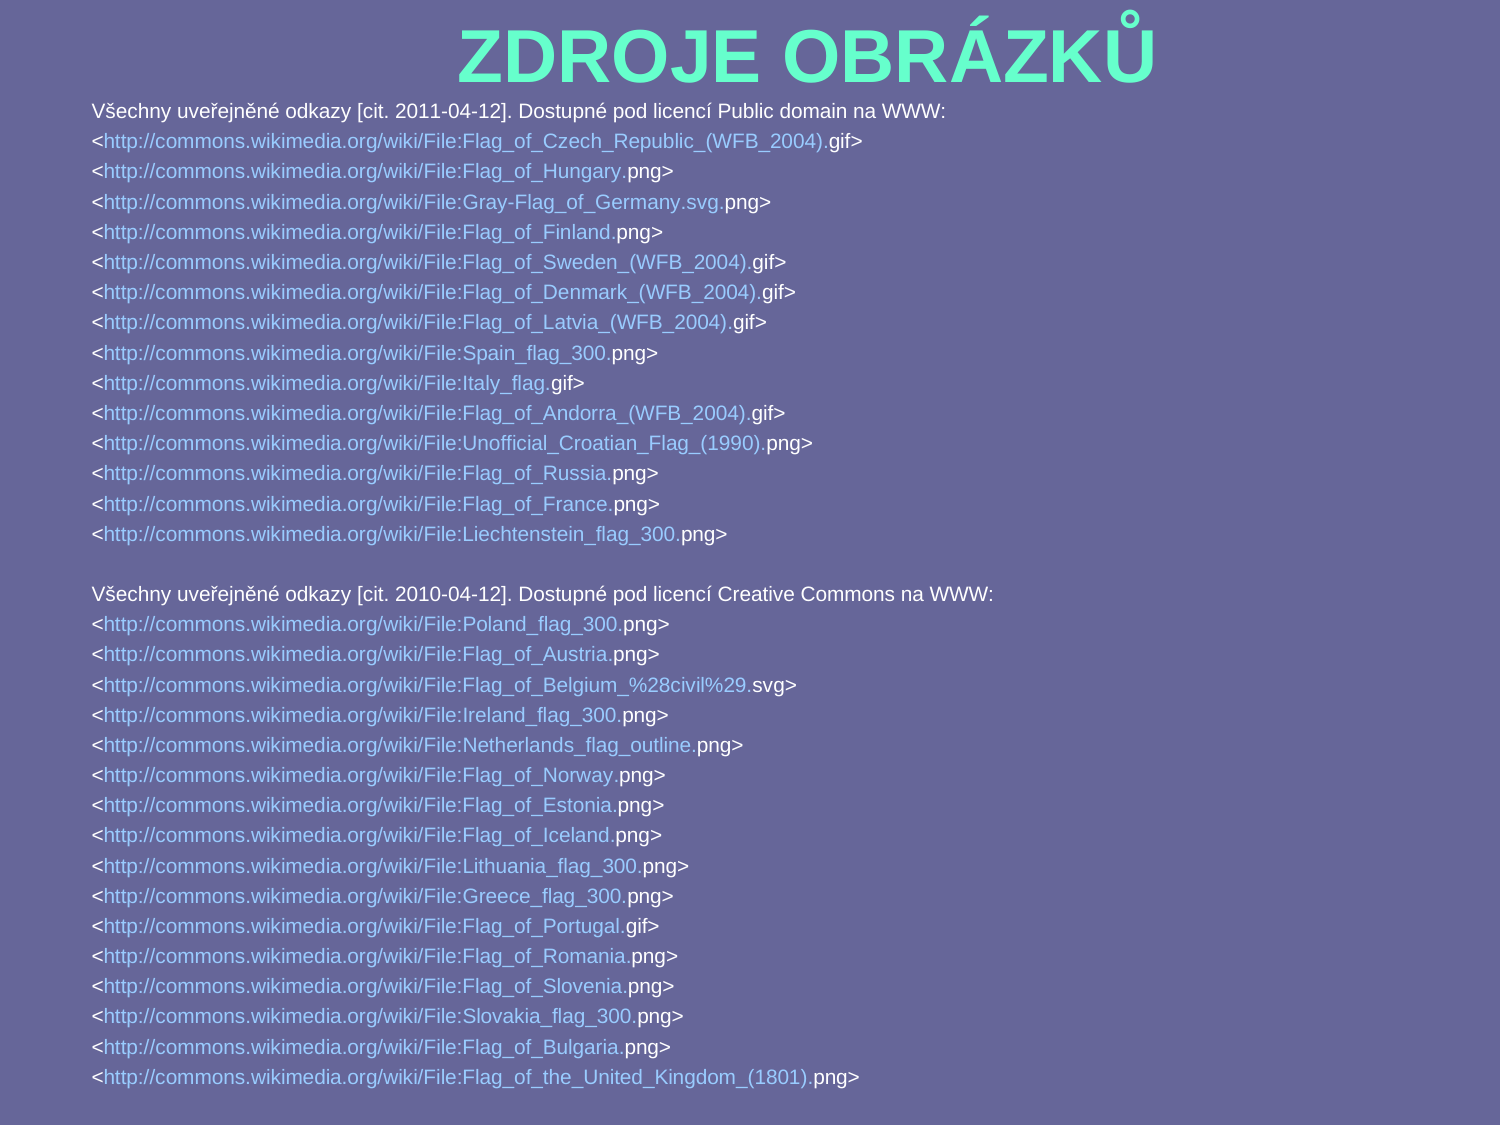

ZDROJE OBRÁZKŮ
| Všechny uveřejněné odkazy [cit. 2011-04-12]. Dostupné pod licencí Public domain na WWW: <http://commons.wikimedia.org/wiki/File:Flag\_of\_Czech\_Republic\_(WFB\_2004).gif> <http://commons.wikimedia.org/wiki/File:Flag\_of\_Hungary.png> <http://commons.wikimedia.org/wiki/File:Gray-Flag\_of\_Germany.svg.png> <http://commons.wikimedia.org/wiki/File:Flag\_of\_Finland.png> <http://commons.wikimedia.org/wiki/File:Flag\_of\_Sweden\_(WFB\_2004).gif> <http://commons.wikimedia.org/wiki/File:Flag\_of\_Denmark\_(WFB\_2004).gif> <http://commons.wikimedia.org/wiki/File:Flag\_of\_Latvia\_(WFB\_2004).gif> <http://commons.wikimedia.org/wiki/File:Spain\_flag\_300.png> <http://commons.wikimedia.org/wiki/File:Italy\_flag.gif> <http://commons.wikimedia.org/wiki/File:Flag\_of\_Andorra\_(WFB\_2004).gif> <http://commons.wikimedia.org/wiki/File:Unofficial\_Croatian\_Flag\_(1990).png> <http://commons.wikimedia.org/wiki/File:Flag\_of\_Russia.png> <http://commons.wikimedia.org/wiki/File:Flag\_of\_France.png> <http://commons.wikimedia.org/wiki/File:Liechtenstein\_flag\_300.png> Všechny uveřejněné odkazy [cit. 2010-04-12]. Dostupné pod licencí Creative Commons na WWW: <http://commons.wikimedia.org/wiki/File:Poland\_flag\_300.png> <http://commons.wikimedia.org/wiki/File:Flag\_of\_Austria.png> <http://commons.wikimedia.org/wiki/File:Flag\_of\_Belgium\_%28civil%29.svg> <http://commons.wikimedia.org/wiki/File:Ireland\_flag\_300.png> <http://commons.wikimedia.org/wiki/File:Netherlands\_flag\_outline.png> <http://commons.wikimedia.org/wiki/File:Flag\_of\_Norway.png> <http://commons.wikimedia.org/wiki/File:Flag\_of\_Estonia.png> <http://commons.wikimedia.org/wiki/File:Flag\_of\_Iceland.png> <http://commons.wikimedia.org/wiki/File:Lithuania\_flag\_300.png> <http://commons.wikimedia.org/wiki/File:Greece\_flag\_300.png> <http://commons.wikimedia.org/wiki/File:Flag\_of\_Portugal.gif> <http://commons.wikimedia.org/wiki/File:Flag\_of\_Romania.png> <http://commons.wikimedia.org/wiki/File:Flag\_of\_Slovenia.png> <http://commons.wikimedia.org/wiki/File:Slovakia\_flag\_300.png> <http://commons.wikimedia.org/wiki/File:Flag\_of\_Bulgaria.png> <http://commons.wikimedia.org/wiki/File:Flag\_of\_the\_United\_Kingdom\_(1801).png> |
| --- |
| |
| |
| |
| |
| |
| |
| |
| |
| |
| |
| |
| |
| |
| |
| |
| |
| |
| |
| |
| |
| |
| |
| |
| |
| |
| |
| |
| |
| |
| |
| |
| |